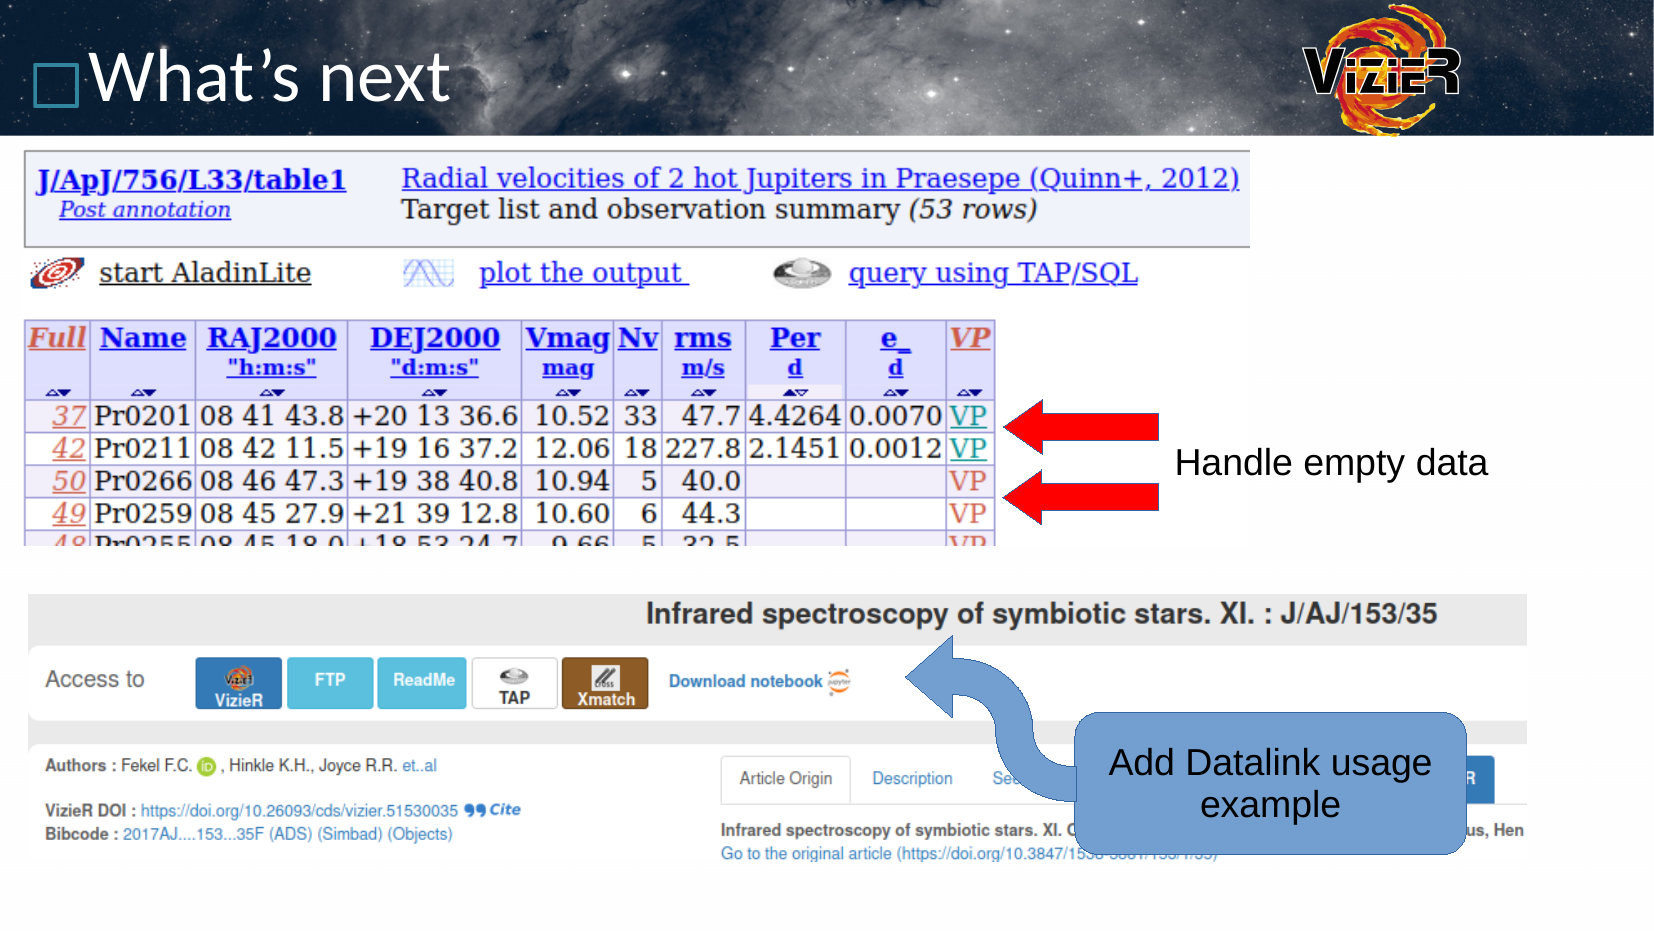

# What’s next
Handle empty data
Add Datalink usage example
IVOA 2024, Malta - DOI status for VizieR catalogue